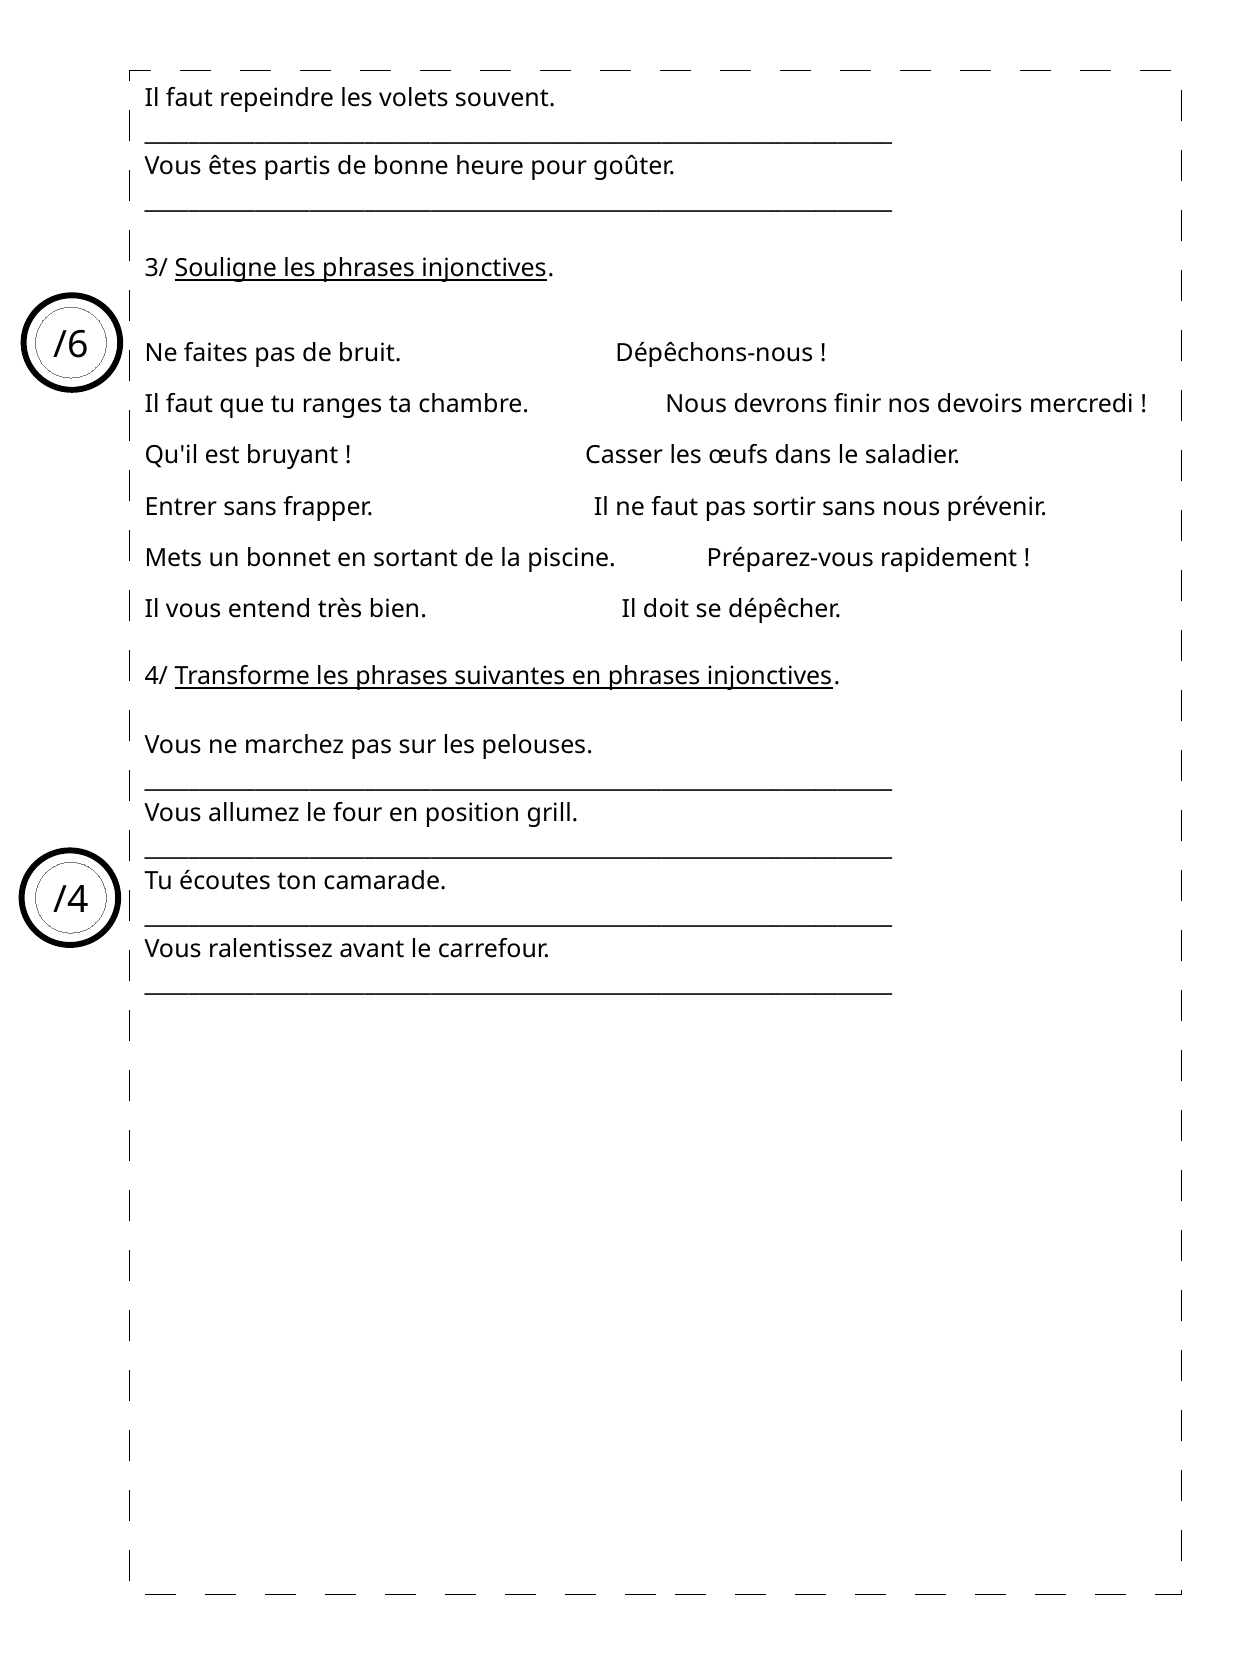

Il faut repeindre les volets souvent.
____________________________________________________________________
Vous êtes partis de bonne heure pour goûter.
____________________________________________________________________
3/ Souligne les phrases injonctives.
Ne faites pas de bruit. Dépêchons-nous !
Il faut que tu ranges ta chambre. Nous devrons finir nos devoirs mercredi !
Qu'il est bruyant ! Casser les œufs dans le saladier.
Entrer sans frapper. Il ne faut pas sortir sans nous prévenir.
Mets un bonnet en sortant de la piscine. Préparez-vous rapidement !
Il vous entend très bien. Il doit se dépêcher.
4/ Transforme les phrases suivantes en phrases injonctives.
Vous ne marchez pas sur les pelouses.
____________________________________________________________________
Vous allumez le four en position grill.
____________________________________________________________________
Tu écoutes ton camarade.
____________________________________________________________________
Vous ralentissez avant le carrefour.
____________________________________________________________________
/6
/4